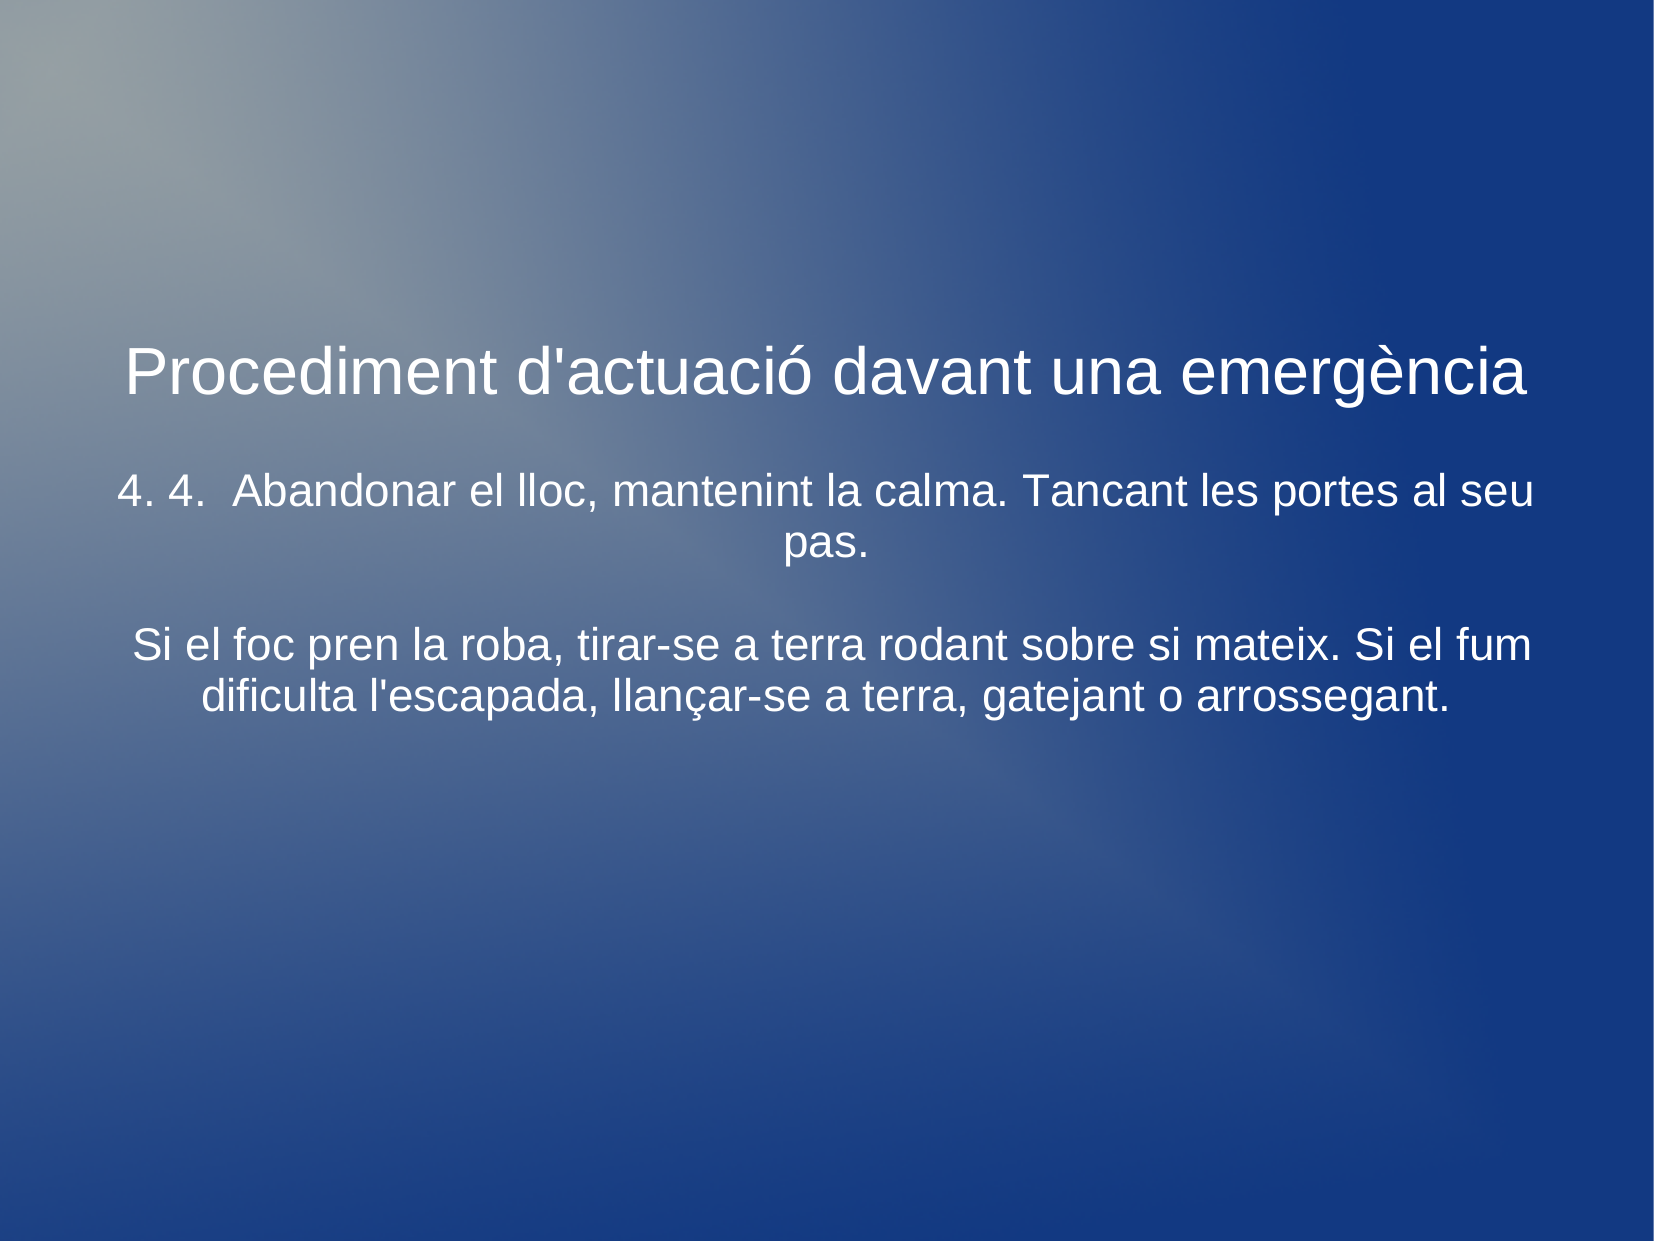

# Procediment d'actuació davant una emergència
4. 4. Abandonar el lloc, mantenint la calma. Tancant les portes al seu pas.
 Si el foc pren la roba, tirar-se a terra rodant sobre si mateix. Si el fum dificulta l'escapada, llançar-se a terra, gatejant o arrossegant.